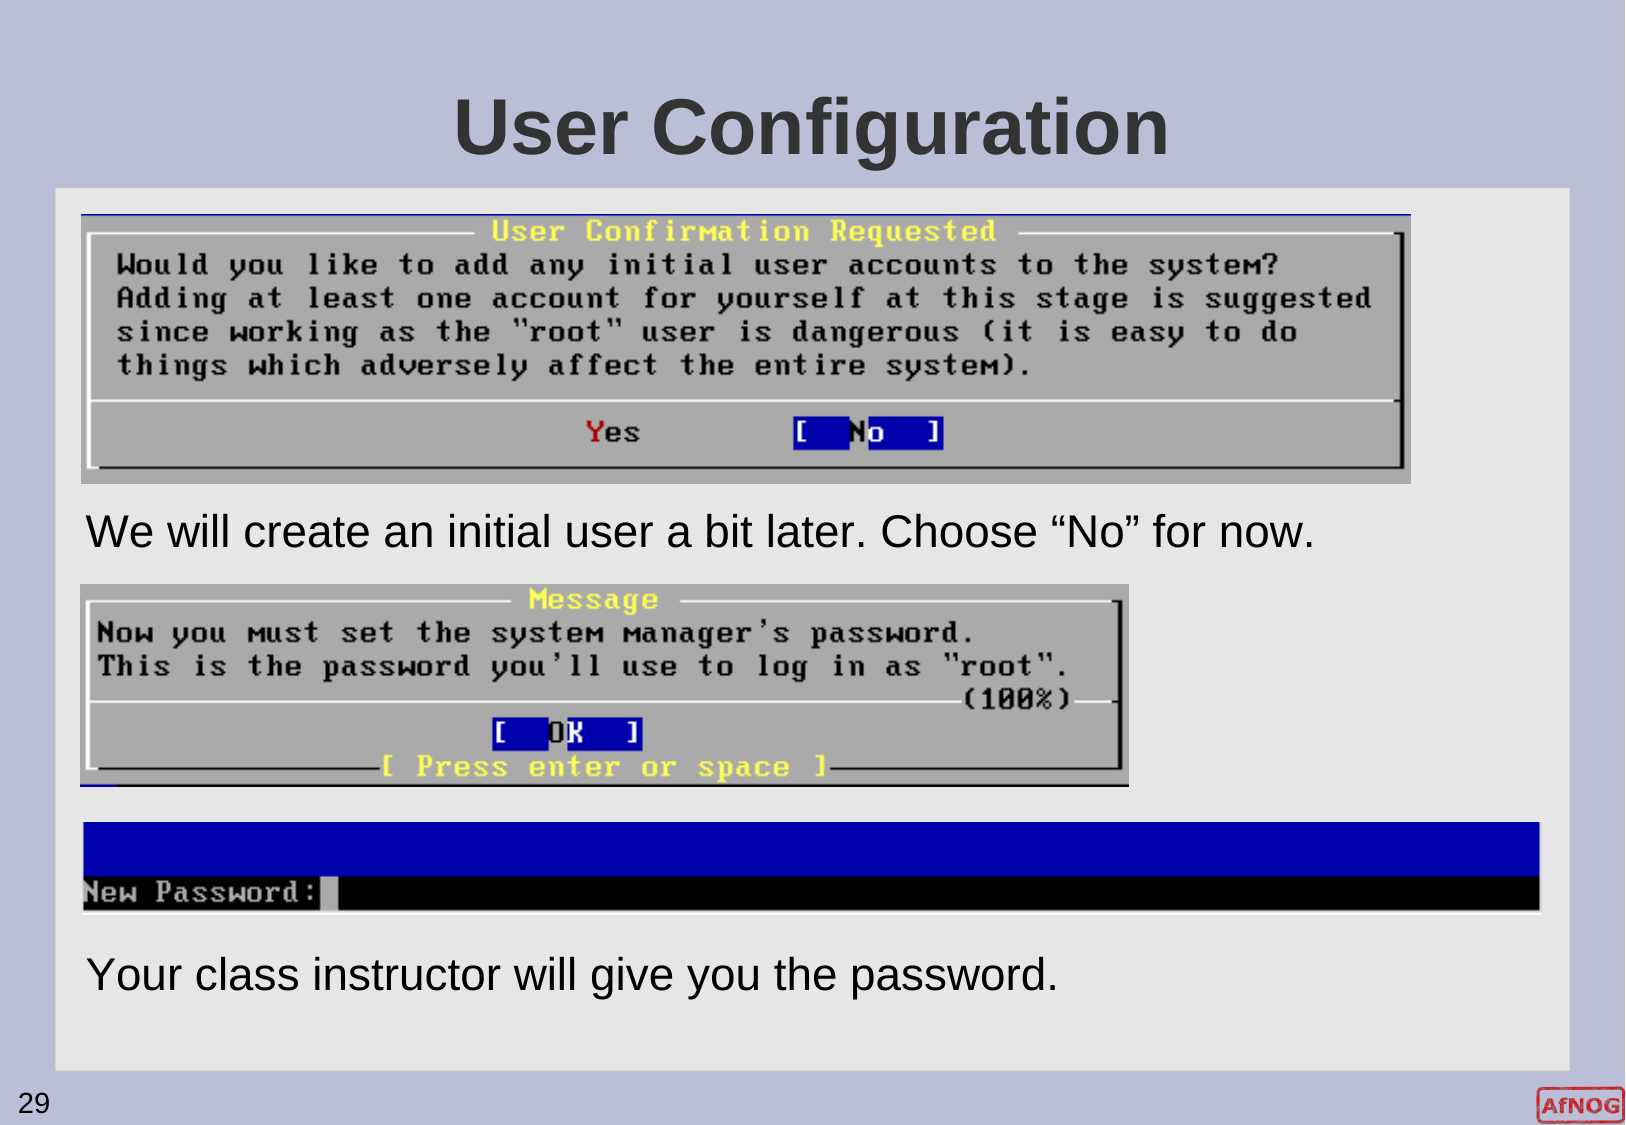

# User Configuration
We will create an initial user a bit later. Choose “No” for now.
Your class instructor will give you the password.